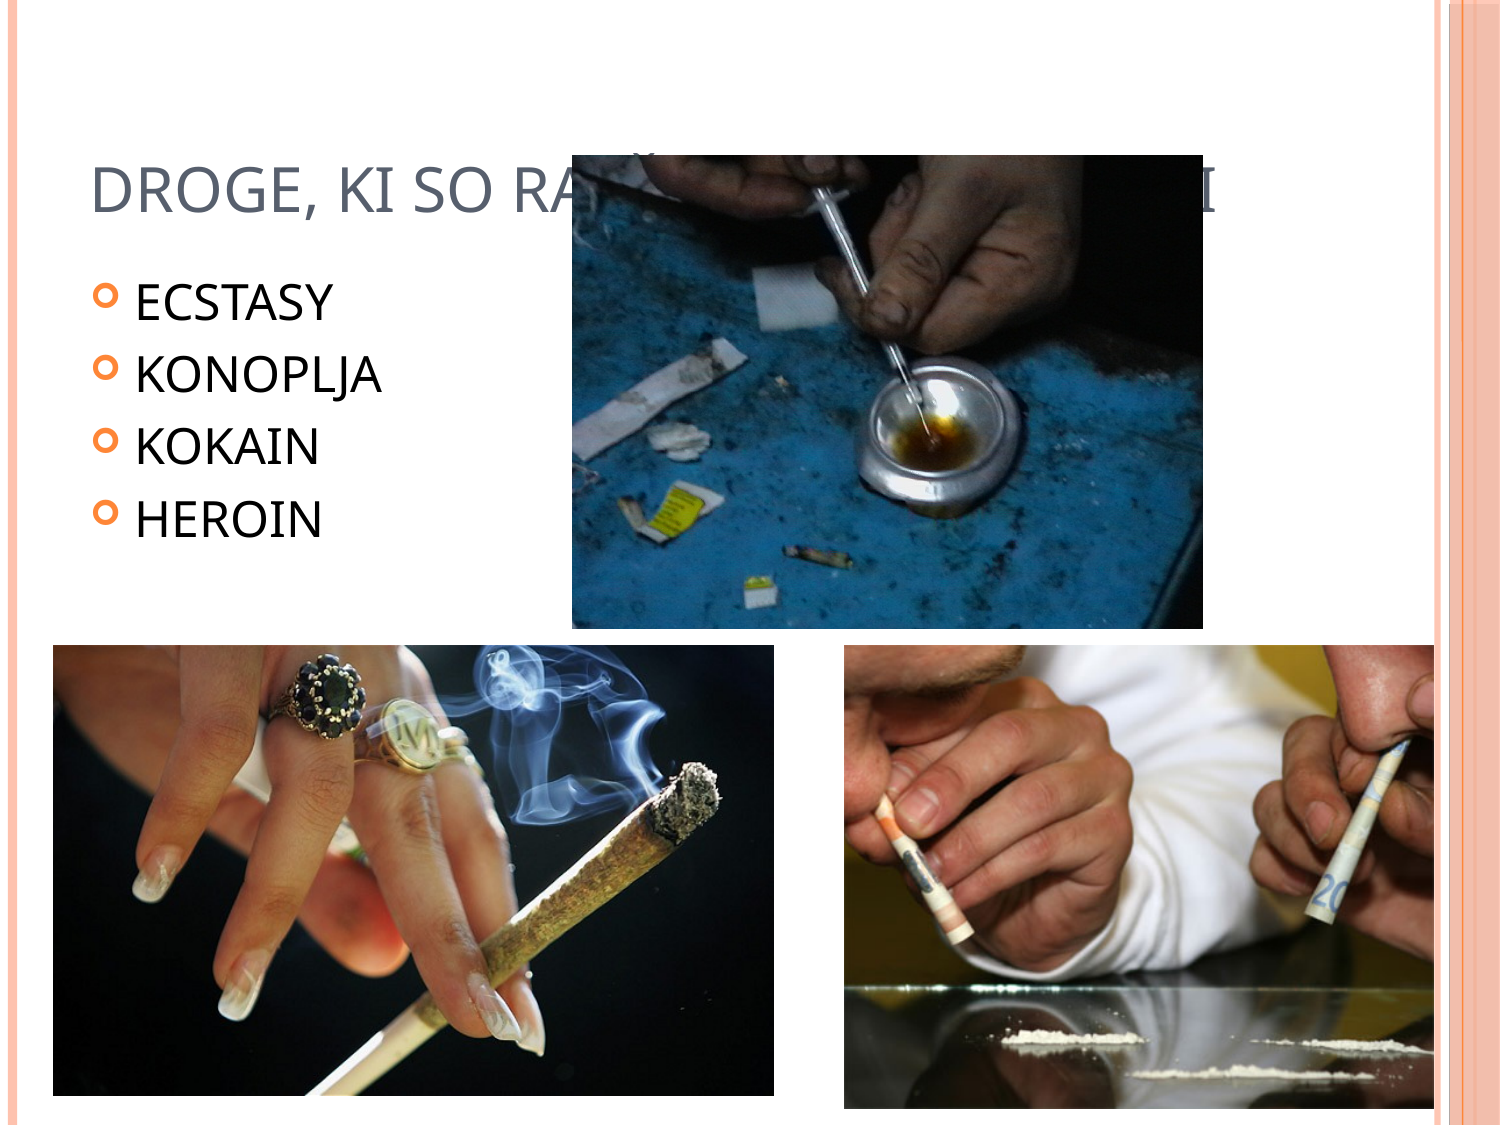

# DROGE, KI SO RAZŠIRJENE V SLOVENIJI
ECSTASY
KONOPLJA
KOKAIN
HEROIN